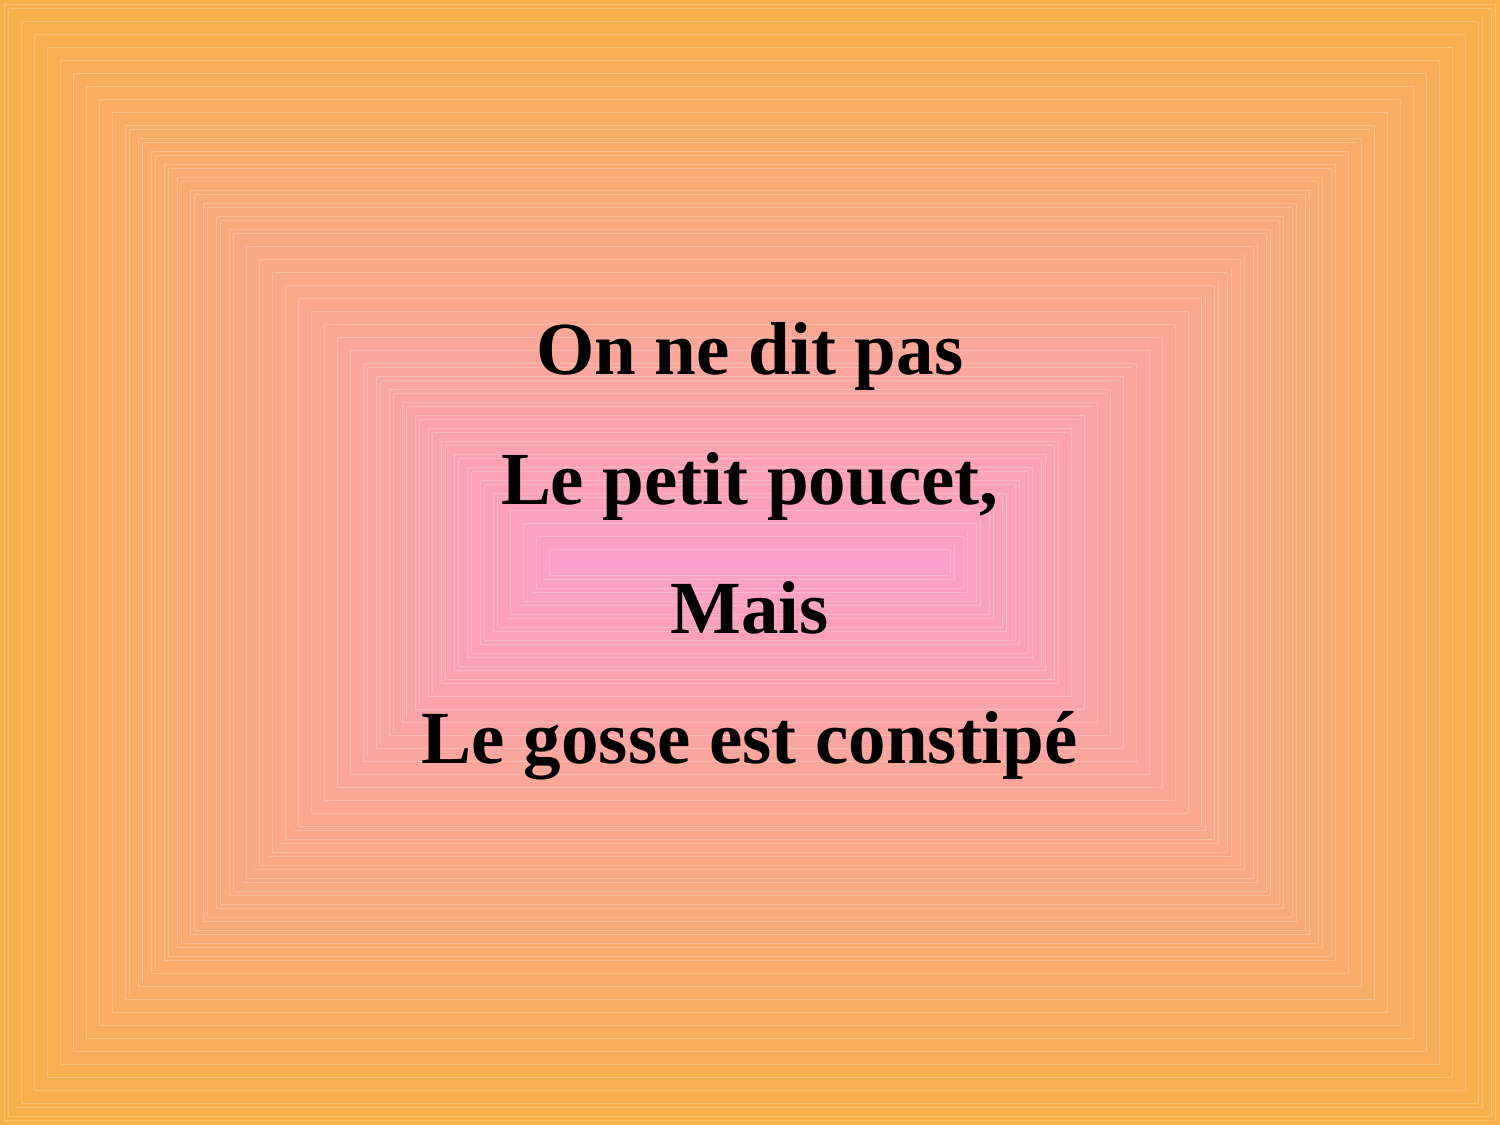

On ne dit pas
Le petit poucet,
Mais
Le gosse est constipé